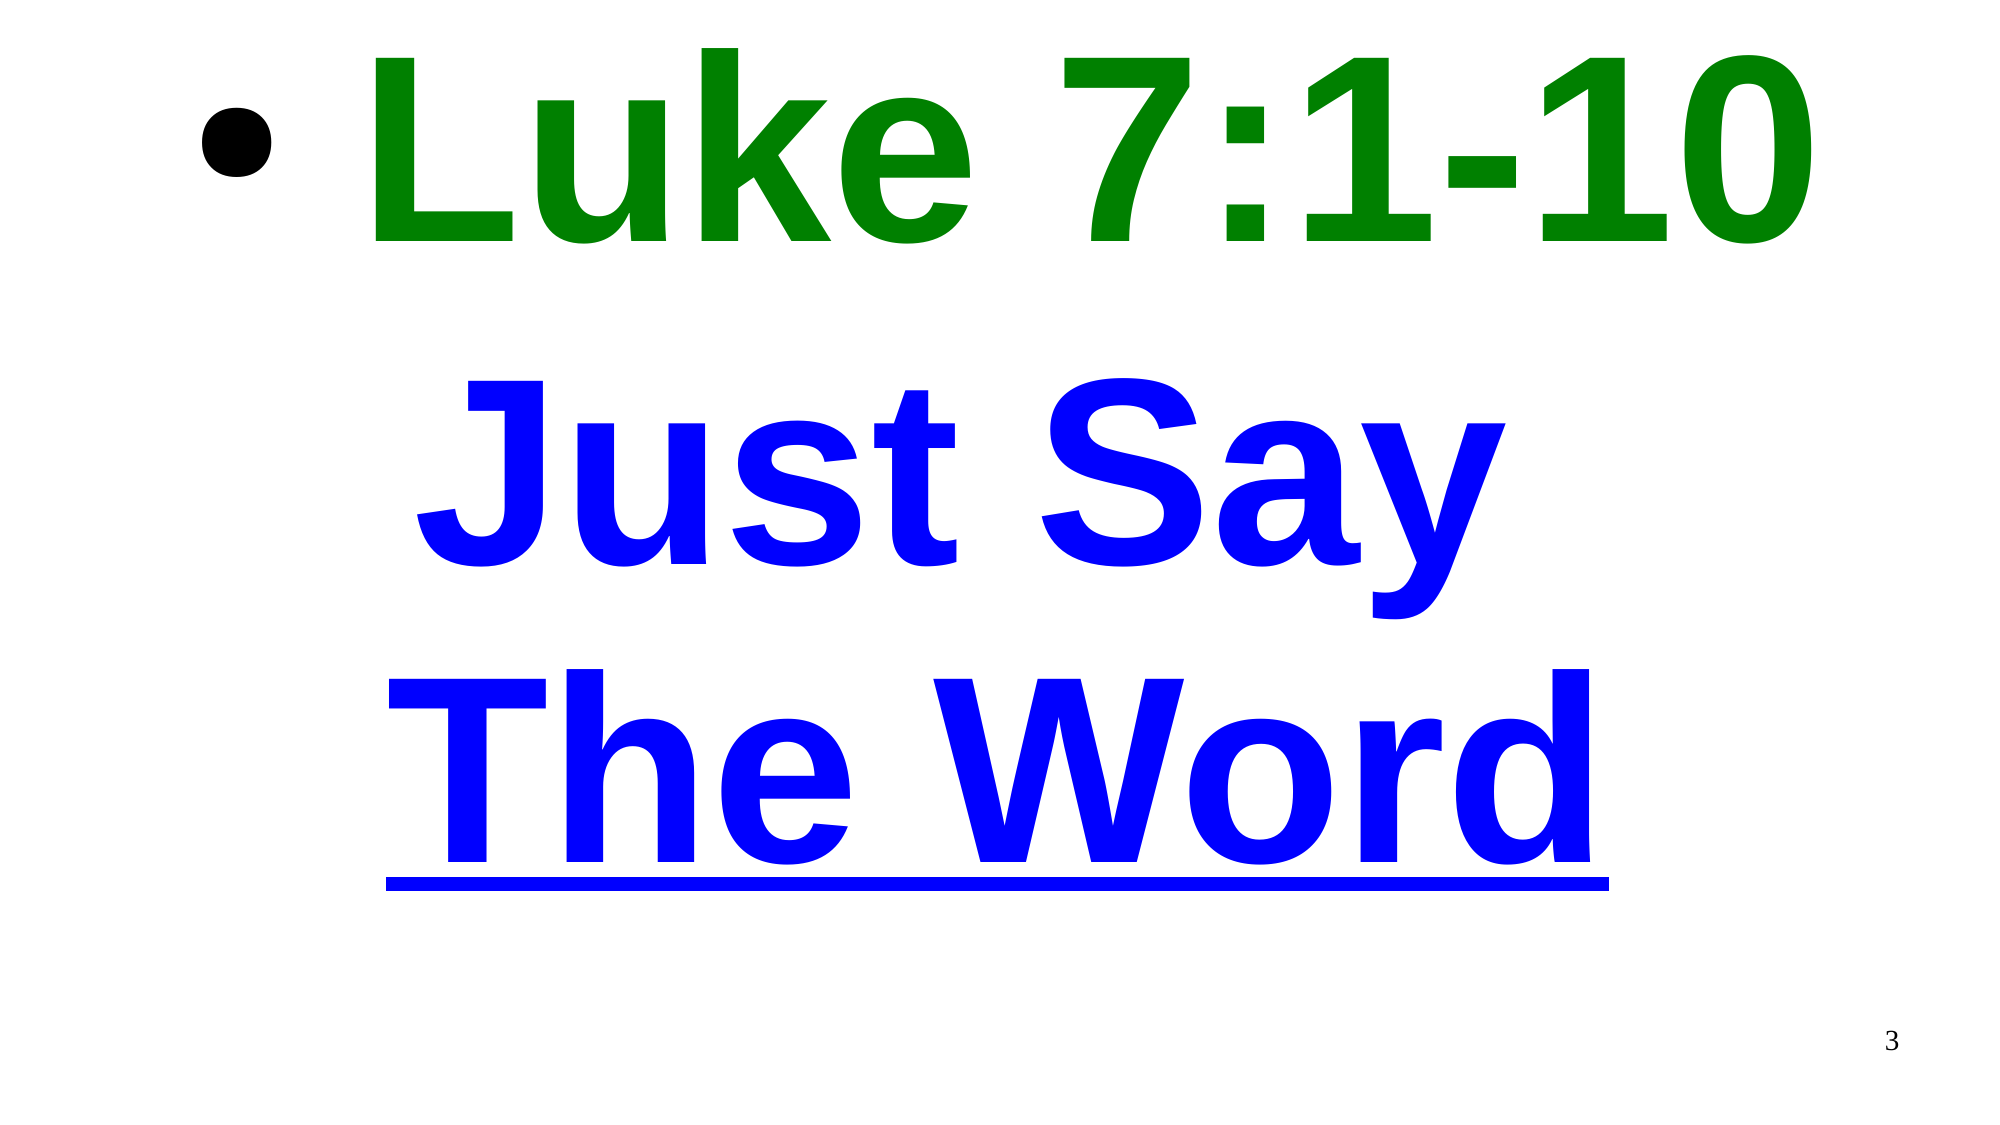

# Luke 7:1-10
Just Say
The Word
3